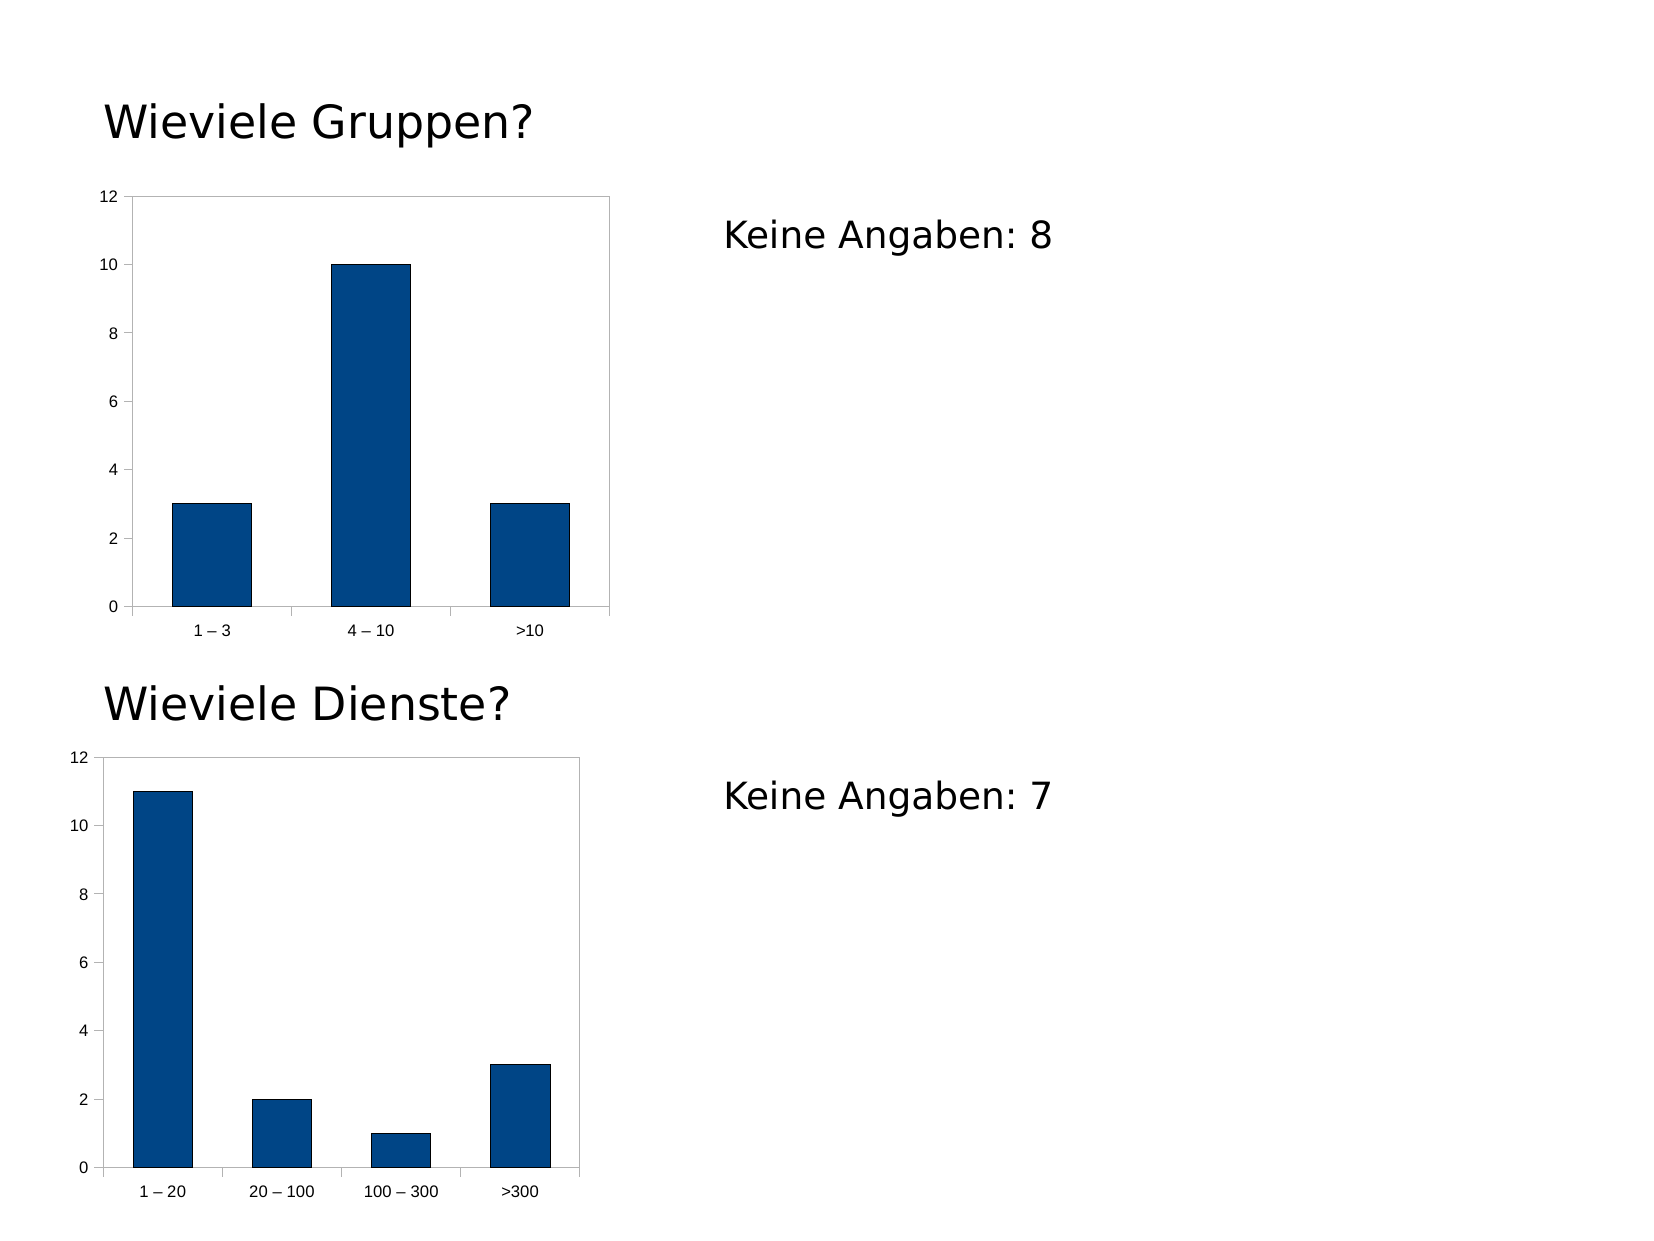

Wieviele Gruppen?
### Chart
| Category | Zeile 130 |
|---|---|
| 1 – 3 | 3.0 |
| 4 – 10 | 10.0 |
| >10 | 3.0 |Keine Angaben: 8
Wieviele Dienste?
### Chart
| Category | Zeile 133 |
|---|---|
| 1 – 20 | 11.0 |
| 20 – 100 | 2.0 |
| 100 – 300 | 1.0 |
| >300 | 3.0 |Keine Angaben: 7